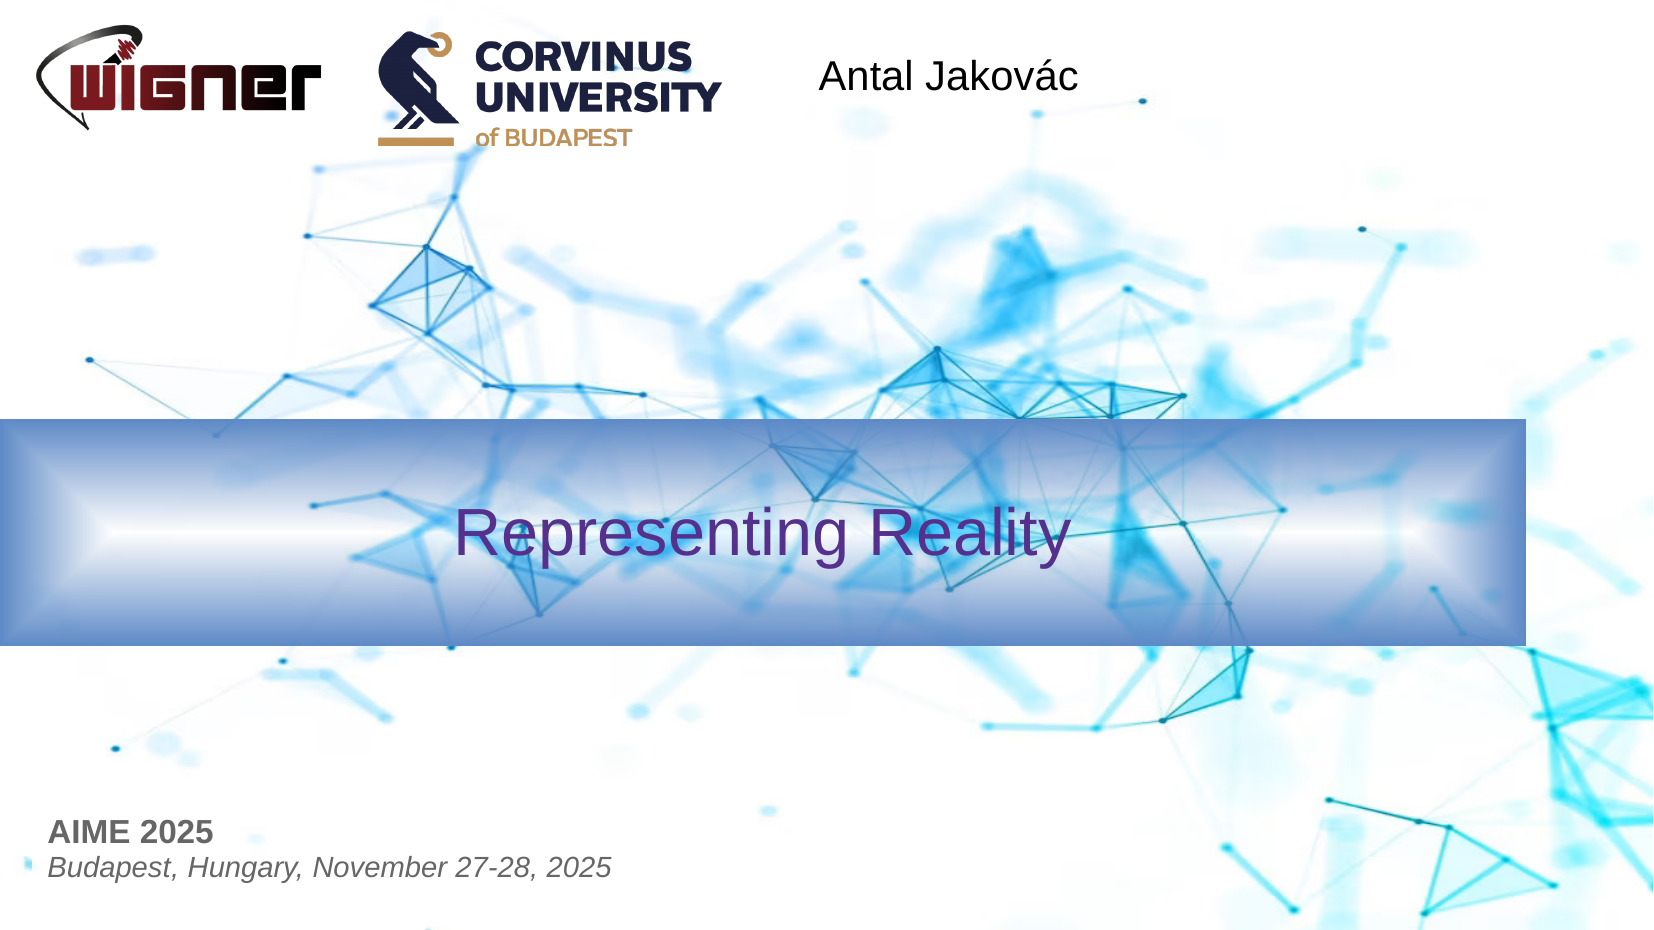

Antal Jakovác
# Representing Reality
AIME 2025
Bu­dapest, Hun­gary, No­vem­ber 27-28, 2025